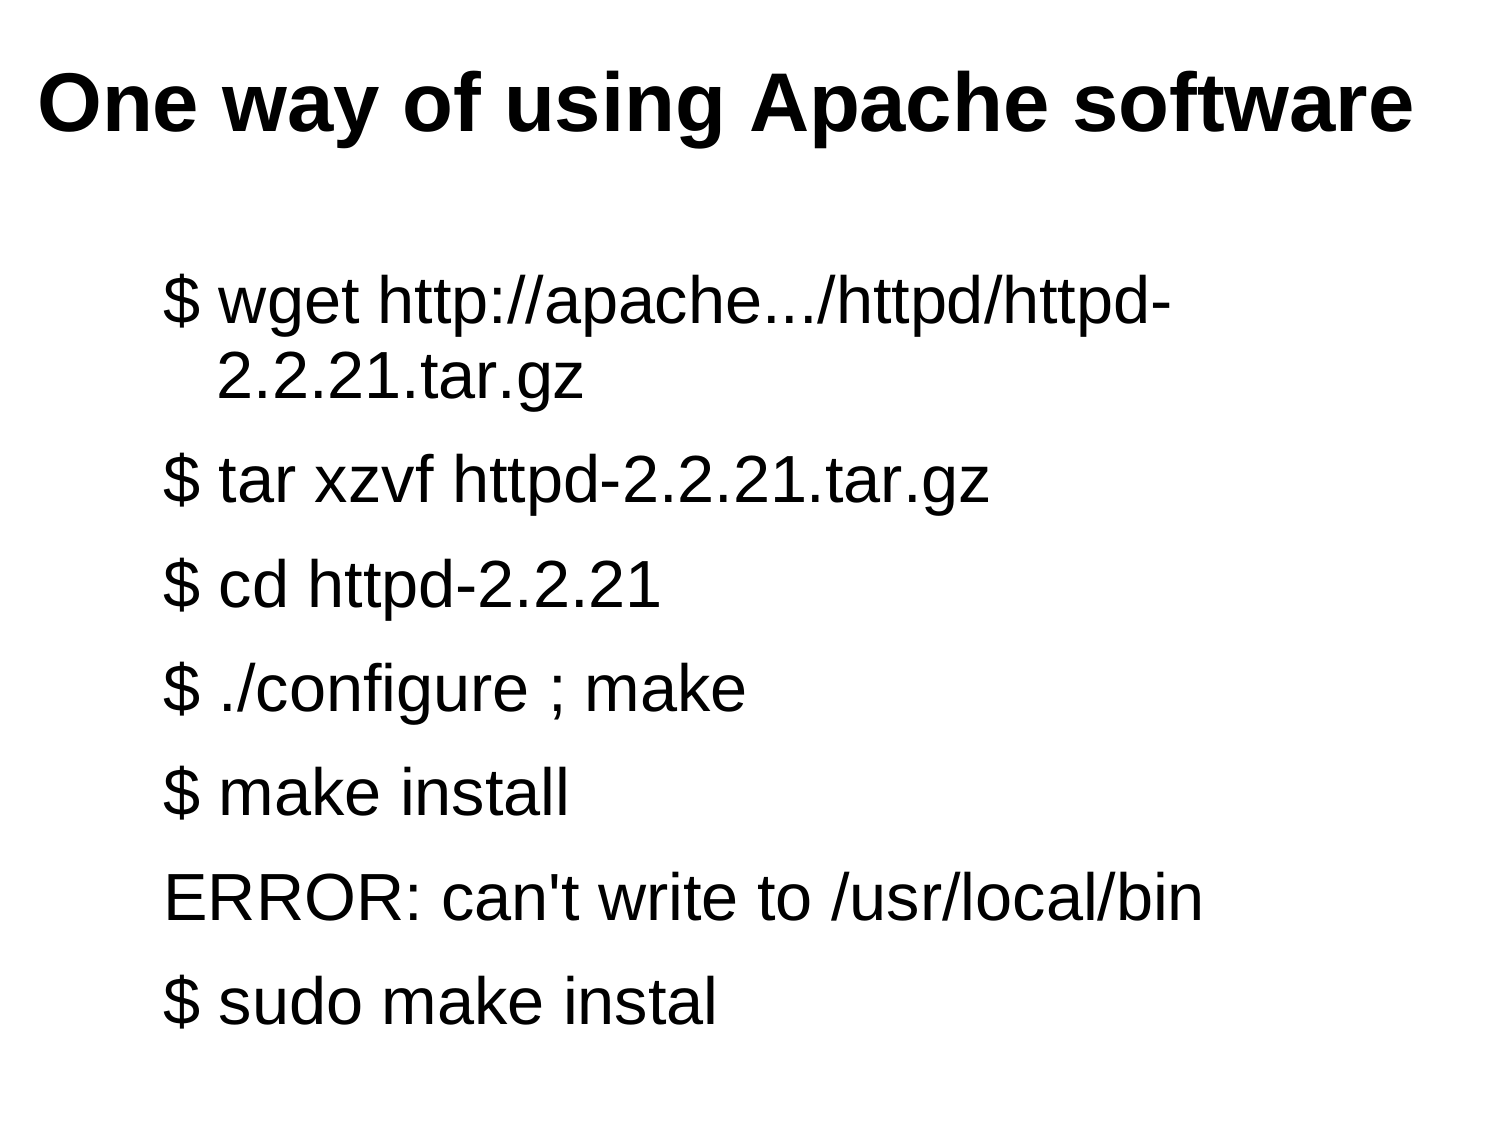

# One way of using Apache software
$ wget http://apache.../httpd/httpd-2.2.21.tar.gz
$ tar xzvf httpd-2.2.21.tar.gz
$ cd httpd-2.2.21
$ ./configure ; make
$ make install
ERROR: can't write to /usr/local/bin
$ sudo make instal